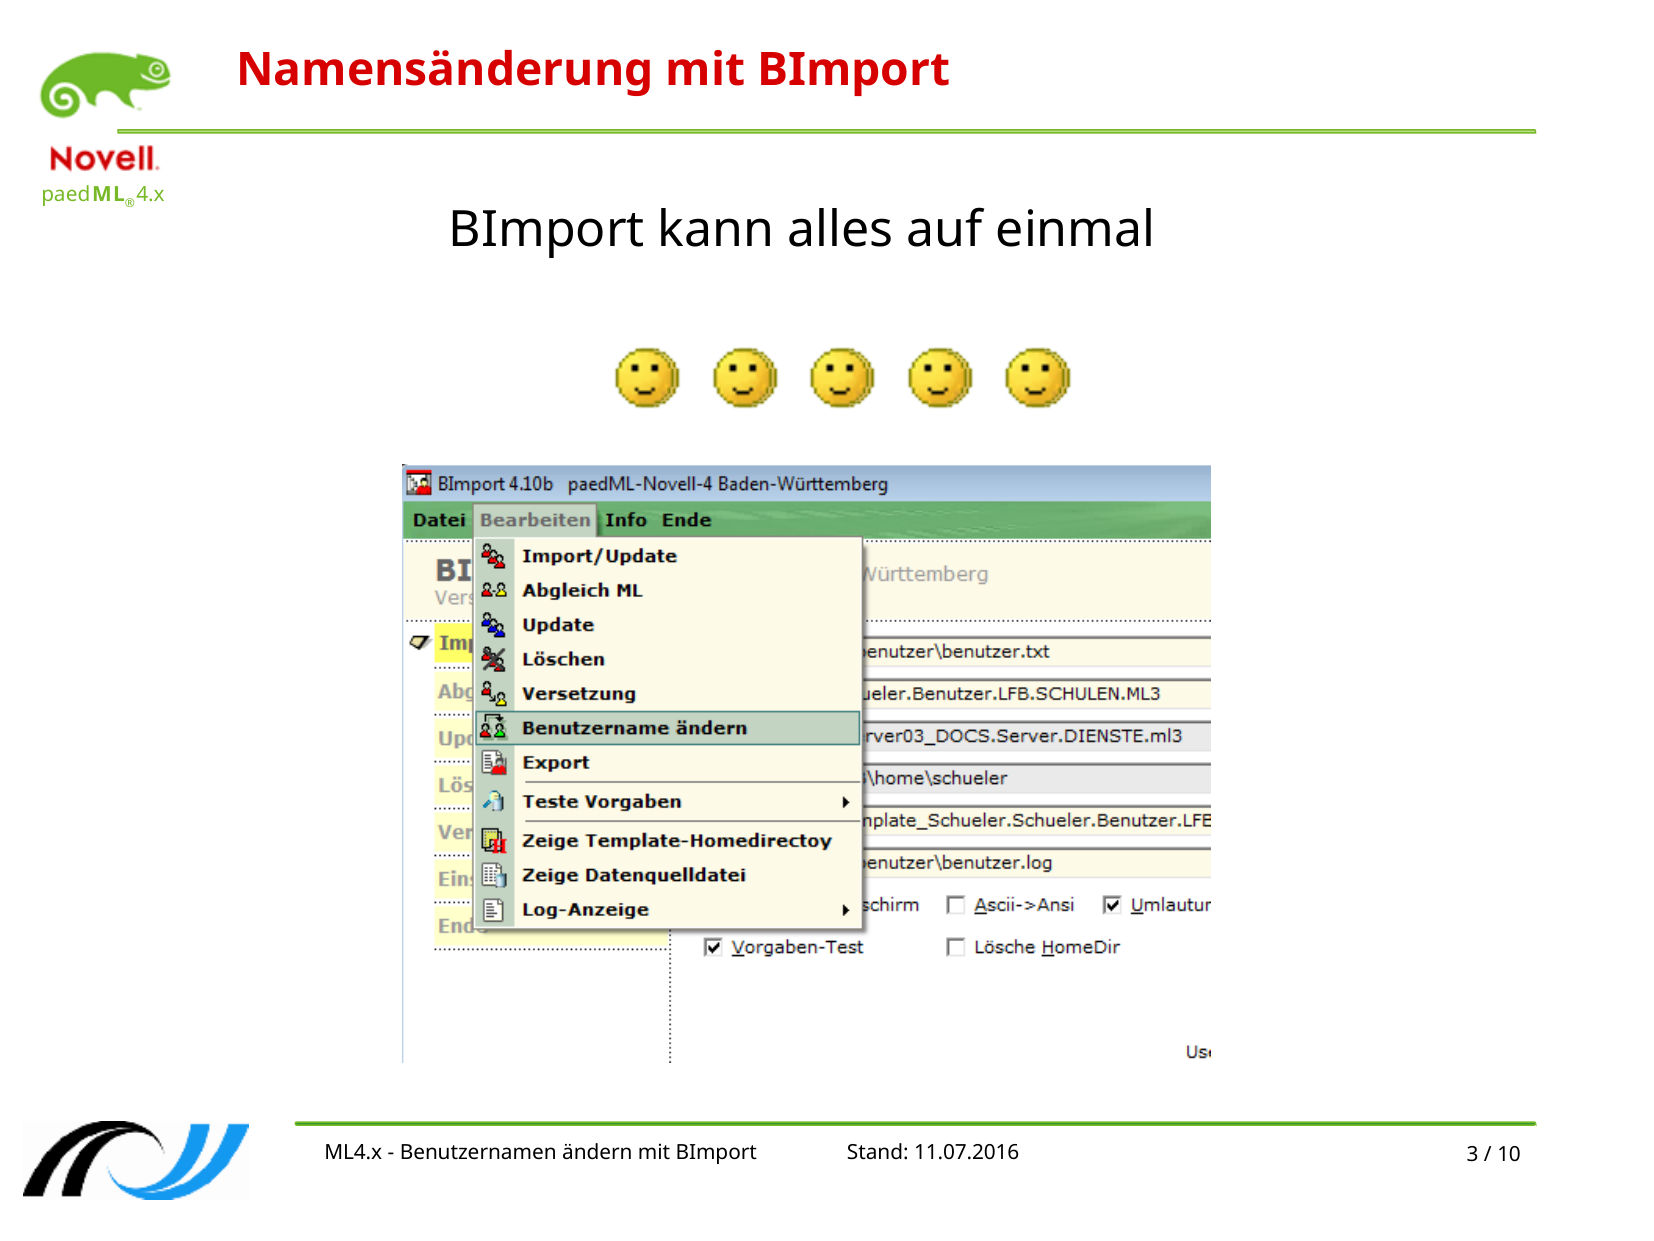

# Namensänderung mit BImport
BImport kann alles auf einmal
ML4.x - Benutzernamen ändern mit BImport
11.07.2016
3